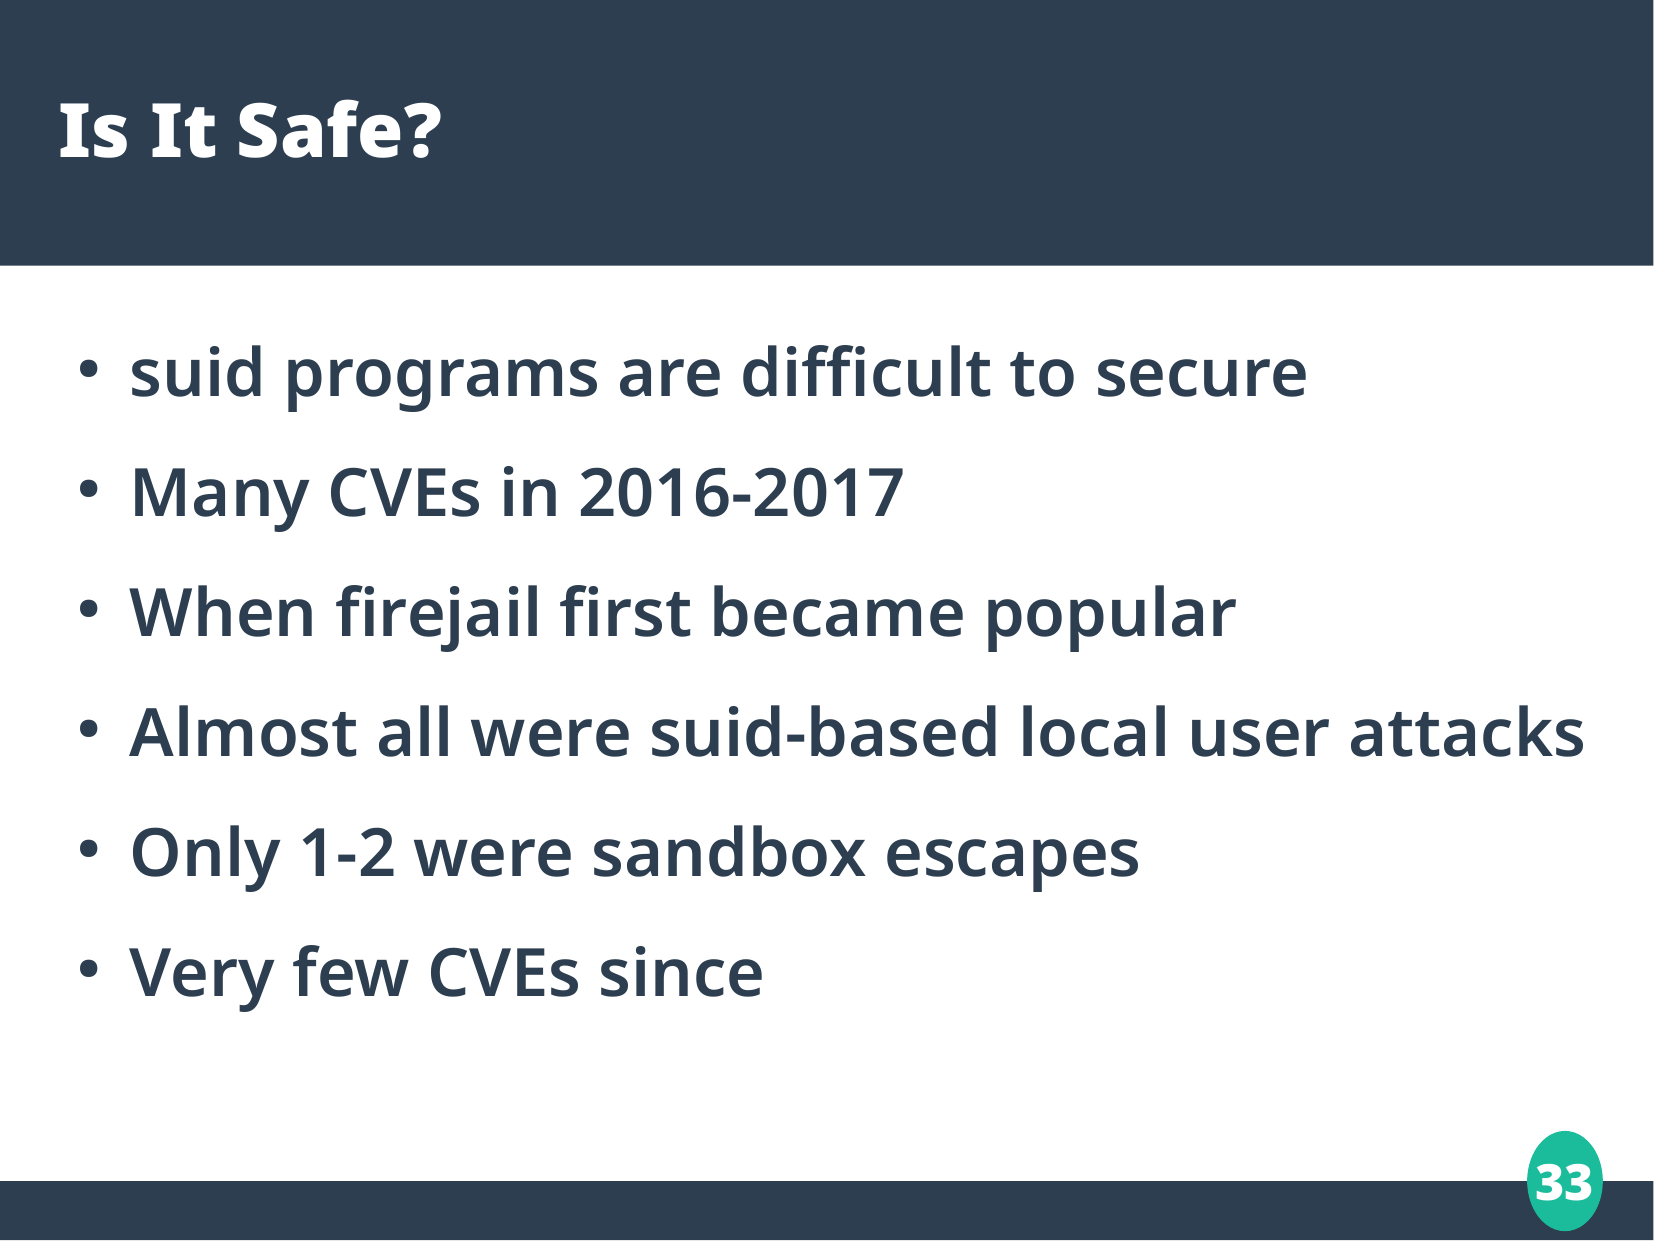

# Is It Safe?
suid programs are difficult to secure
Many CVEs in 2016-2017
When firejail first became popular
Almost all were suid-based local user attacks
Only 1-2 were sandbox escapes
Very few CVEs since